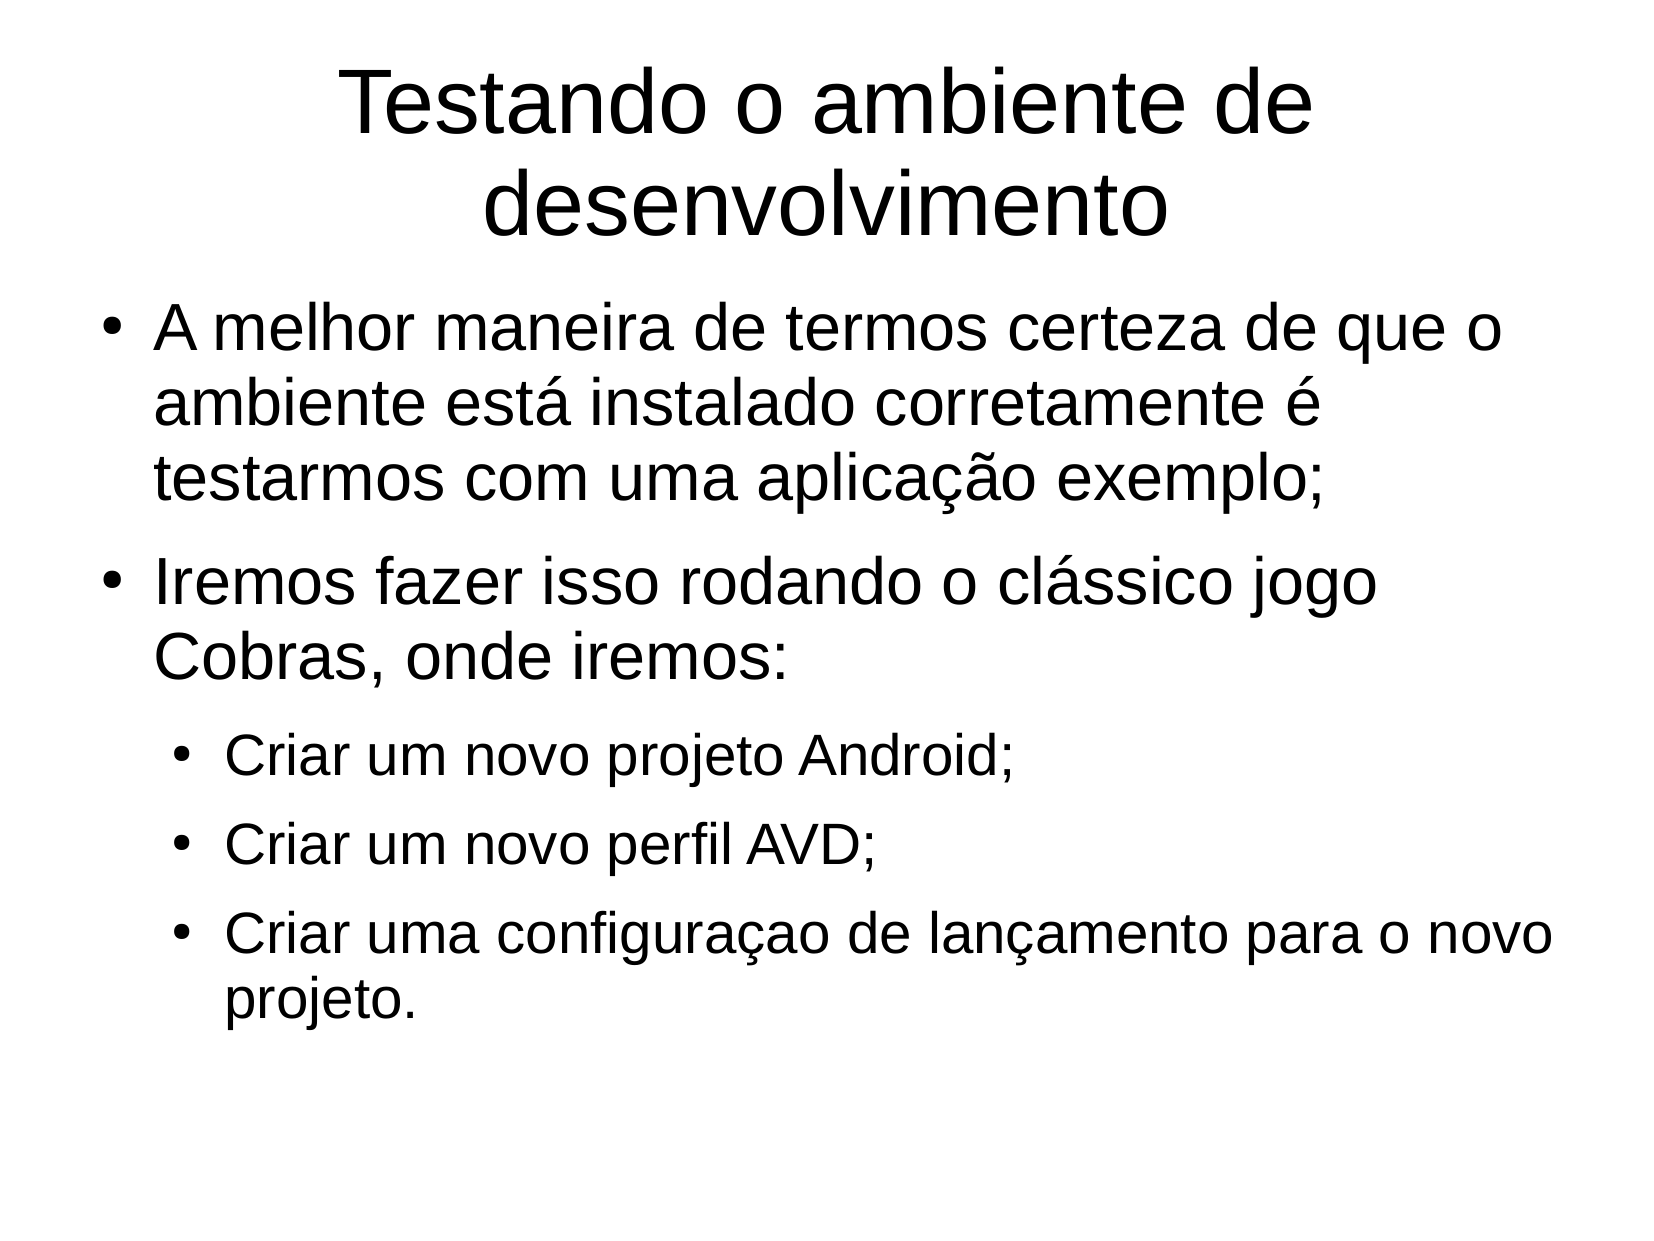

# Testando o ambiente de desenvolvimento
A melhor maneira de termos certeza de que o ambiente está instalado corretamente é testarmos com uma aplicação exemplo;
Iremos fazer isso rodando o clássico jogo Cobras, onde iremos:
Criar um novo projeto Android;
Criar um novo perfil AVD;
Criar uma configuraçao de lançamento para o novo projeto.